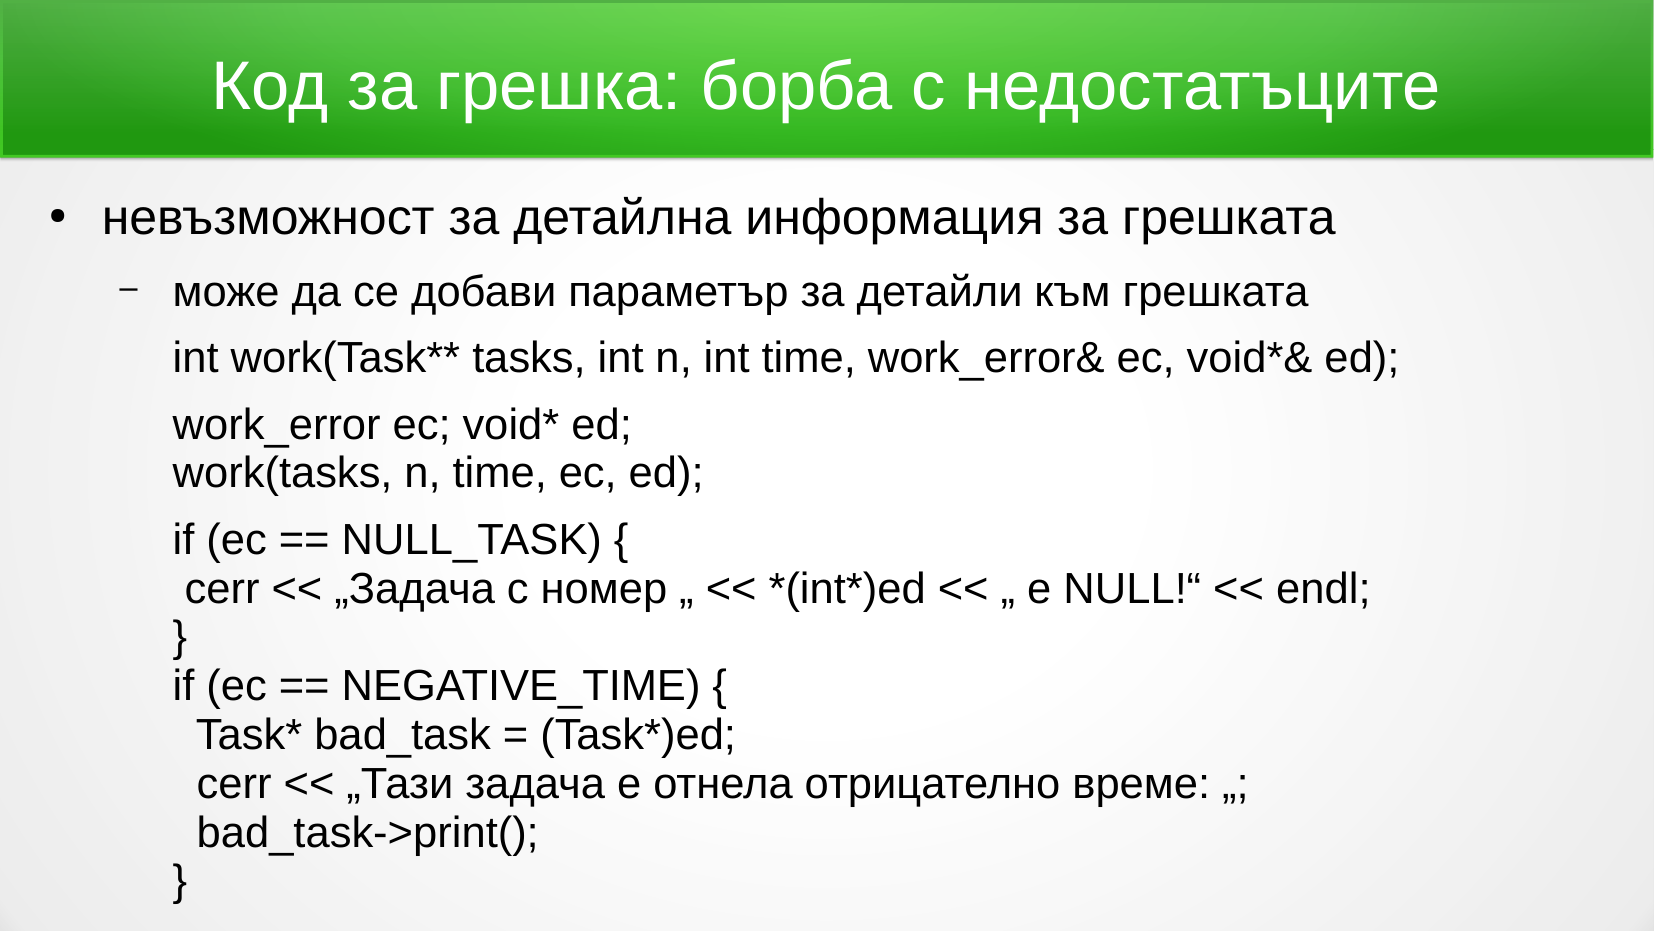

# Код за грешка: борба с недостатъците
невъзможност за детайлна информация за грешката
може да се добави параметър за детайли към грешката
int work(Task** tasks, int n, int time, work_error& ec, void*& ed);
work_error ec; void* ed;
work(tasks, n, time, ec, ed);
if (ec == NULL_TASK) {
 cerr << „Задача с номер „ << *(int*)ed << „ е NULL!“ << endl;
}
if (ec == NEGATIVE_TIME) {
 Task* bad_task = (Task*)ed;
 cerr << „Тази задача е отнела отрицателно време: „;
 bad_task->print();
}